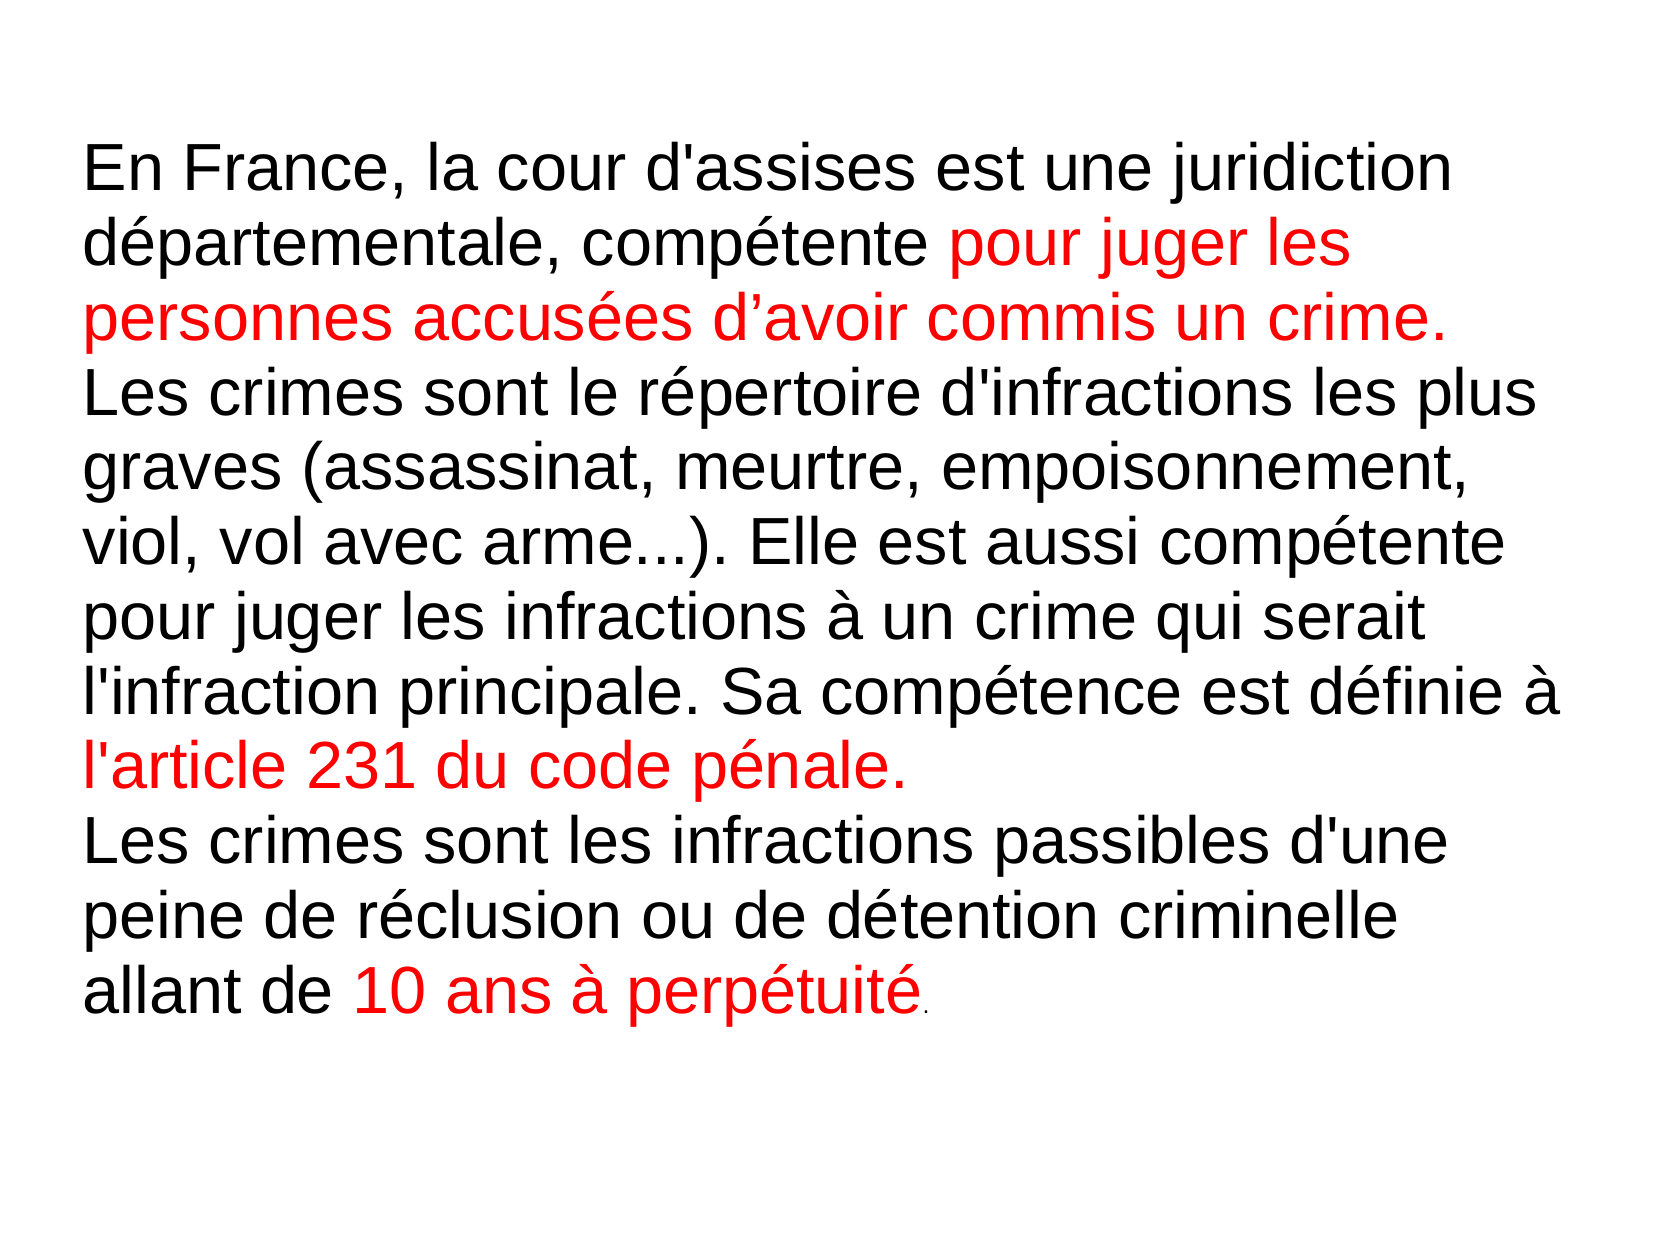

# En France, la cour d'assises est une juridiction départementale, compétente pour juger les personnes accusées d’avoir commis un crime. Les crimes sont le répertoire d'infractions les plus graves (assassinat, meurtre, empoisonnement, viol, vol avec arme...). Elle est aussi compétente pour juger les infractions à un crime qui serait l'infraction principale. Sa compétence est définie à l'article 231 du code pénale.
Les crimes sont les infractions passibles d'une peine de réclusion ou de détention criminelle allant de 10 ans à perpétuité.